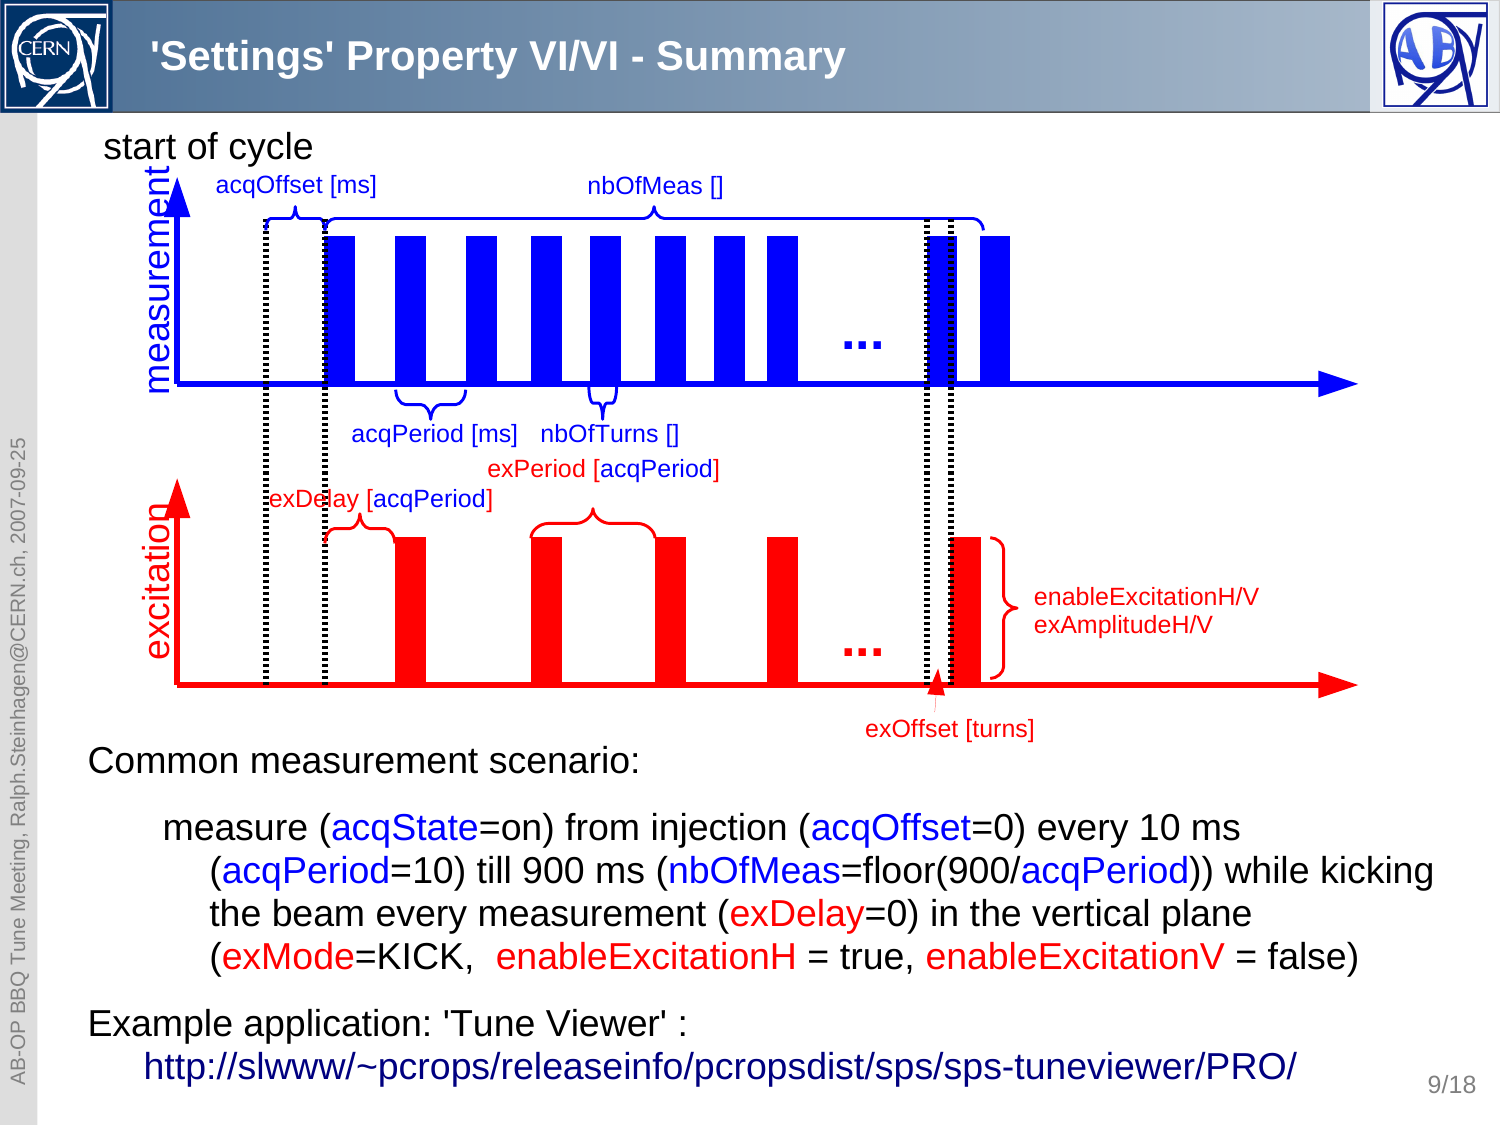

# 'Settings' Property VI/VI - Summary
start of cycle
acqOffset [ms]
nbOfMeas []
measurement
...
acqPeriod [ms]
nbOfTurns []
exPeriod [acqPeriod]
exDelay [acqPeriod]
excitation
enableExcitationH/V
exAmplitudeH/V
...
exOffset [turns]
Common measurement scenario:
measure (acqState=on) from injection (acqOffset=0) every 10 ms (acqPeriod=10) till 900 ms (nbOfMeas=floor(900/acqPeriod)) while kicking the beam every measurement (exDelay=0) in the vertical plane (exMode=KICK, enableExcitationH = true, enableExcitationV = false)
Example application: 'Tune Viewer' :http://slwww/~pcrops/releaseinfo/pcropsdist/sps/sps-tuneviewer/PRO/